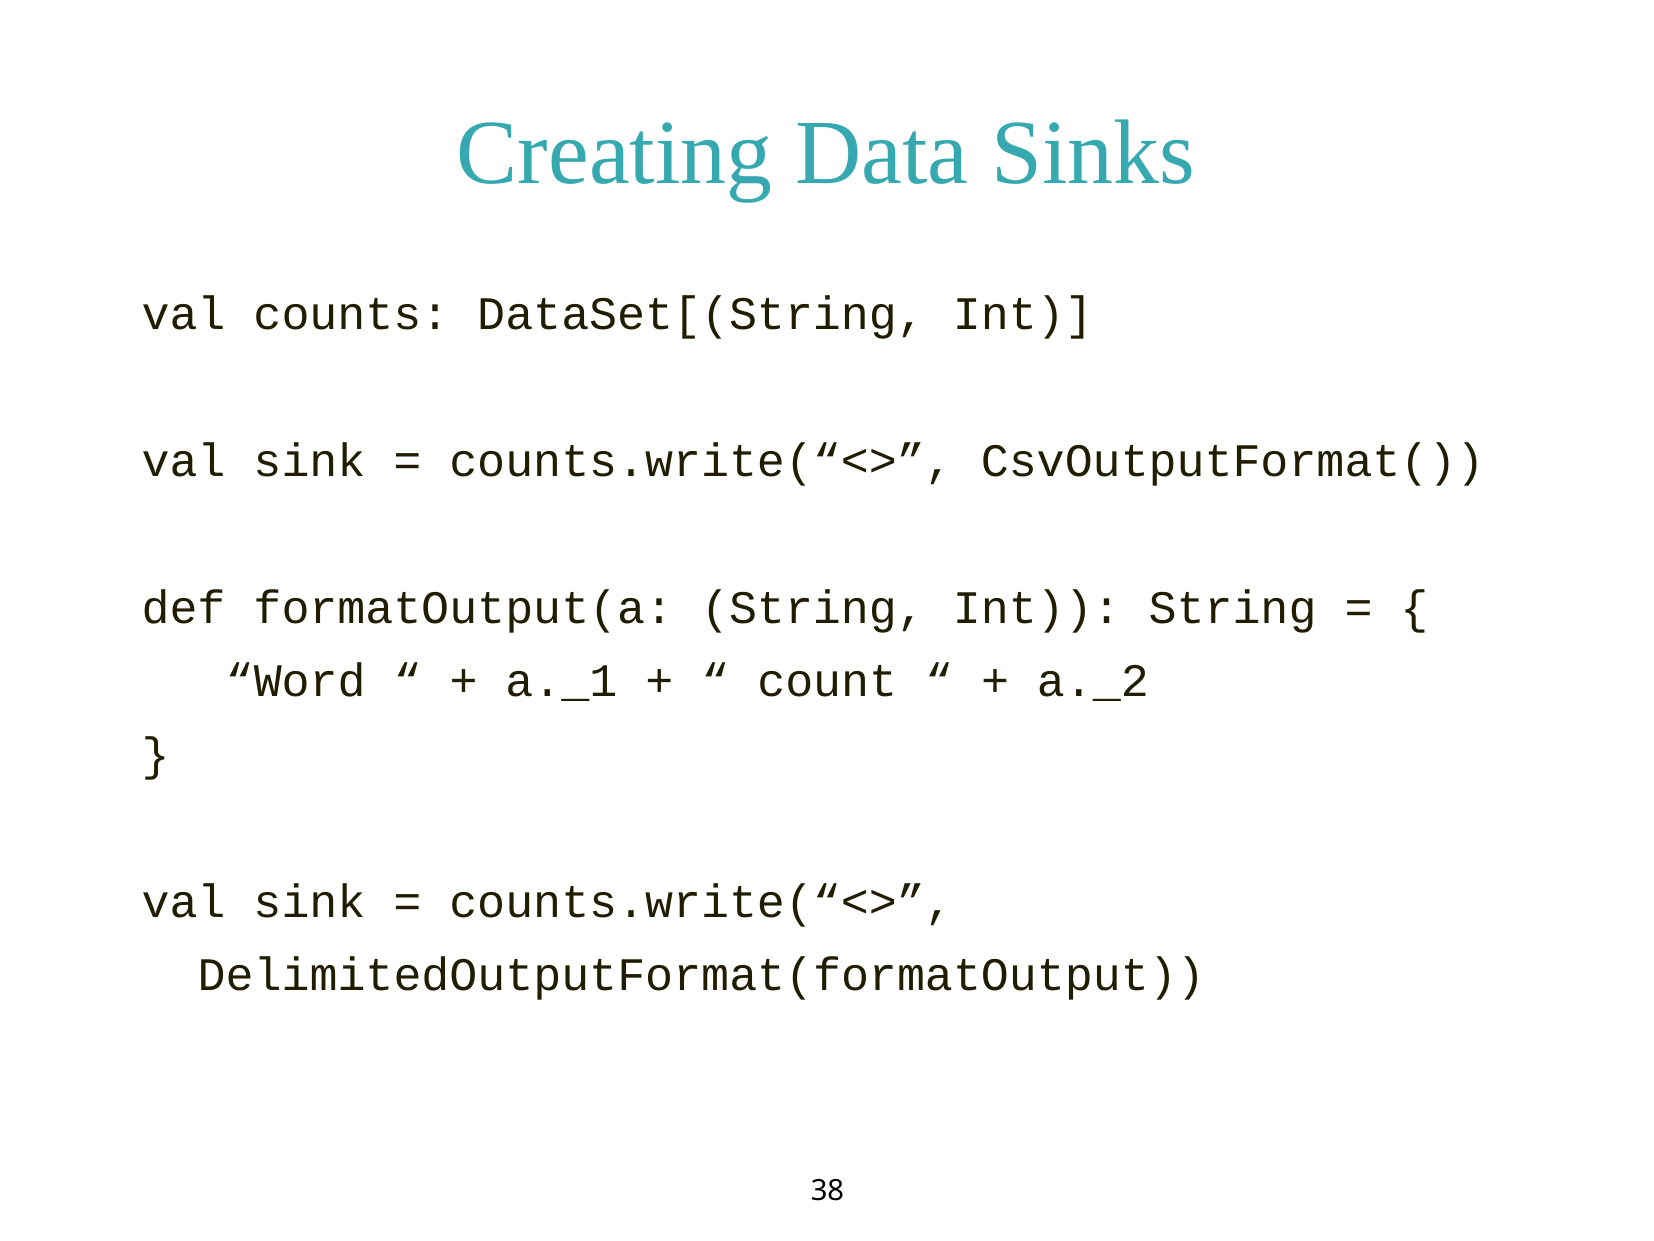

# Creating Data Sinks
val counts: DataSet[(String, Int)]
val sink = counts.write(“<>”, CsvOutputFormat())
def formatOutput(a: (String, Int)): String = {
 “Word “ + a._1 + “ count “ + a._2
}
val sink = counts.write(“<>”,
 DelimitedOutputFormat(formatOutput))
38